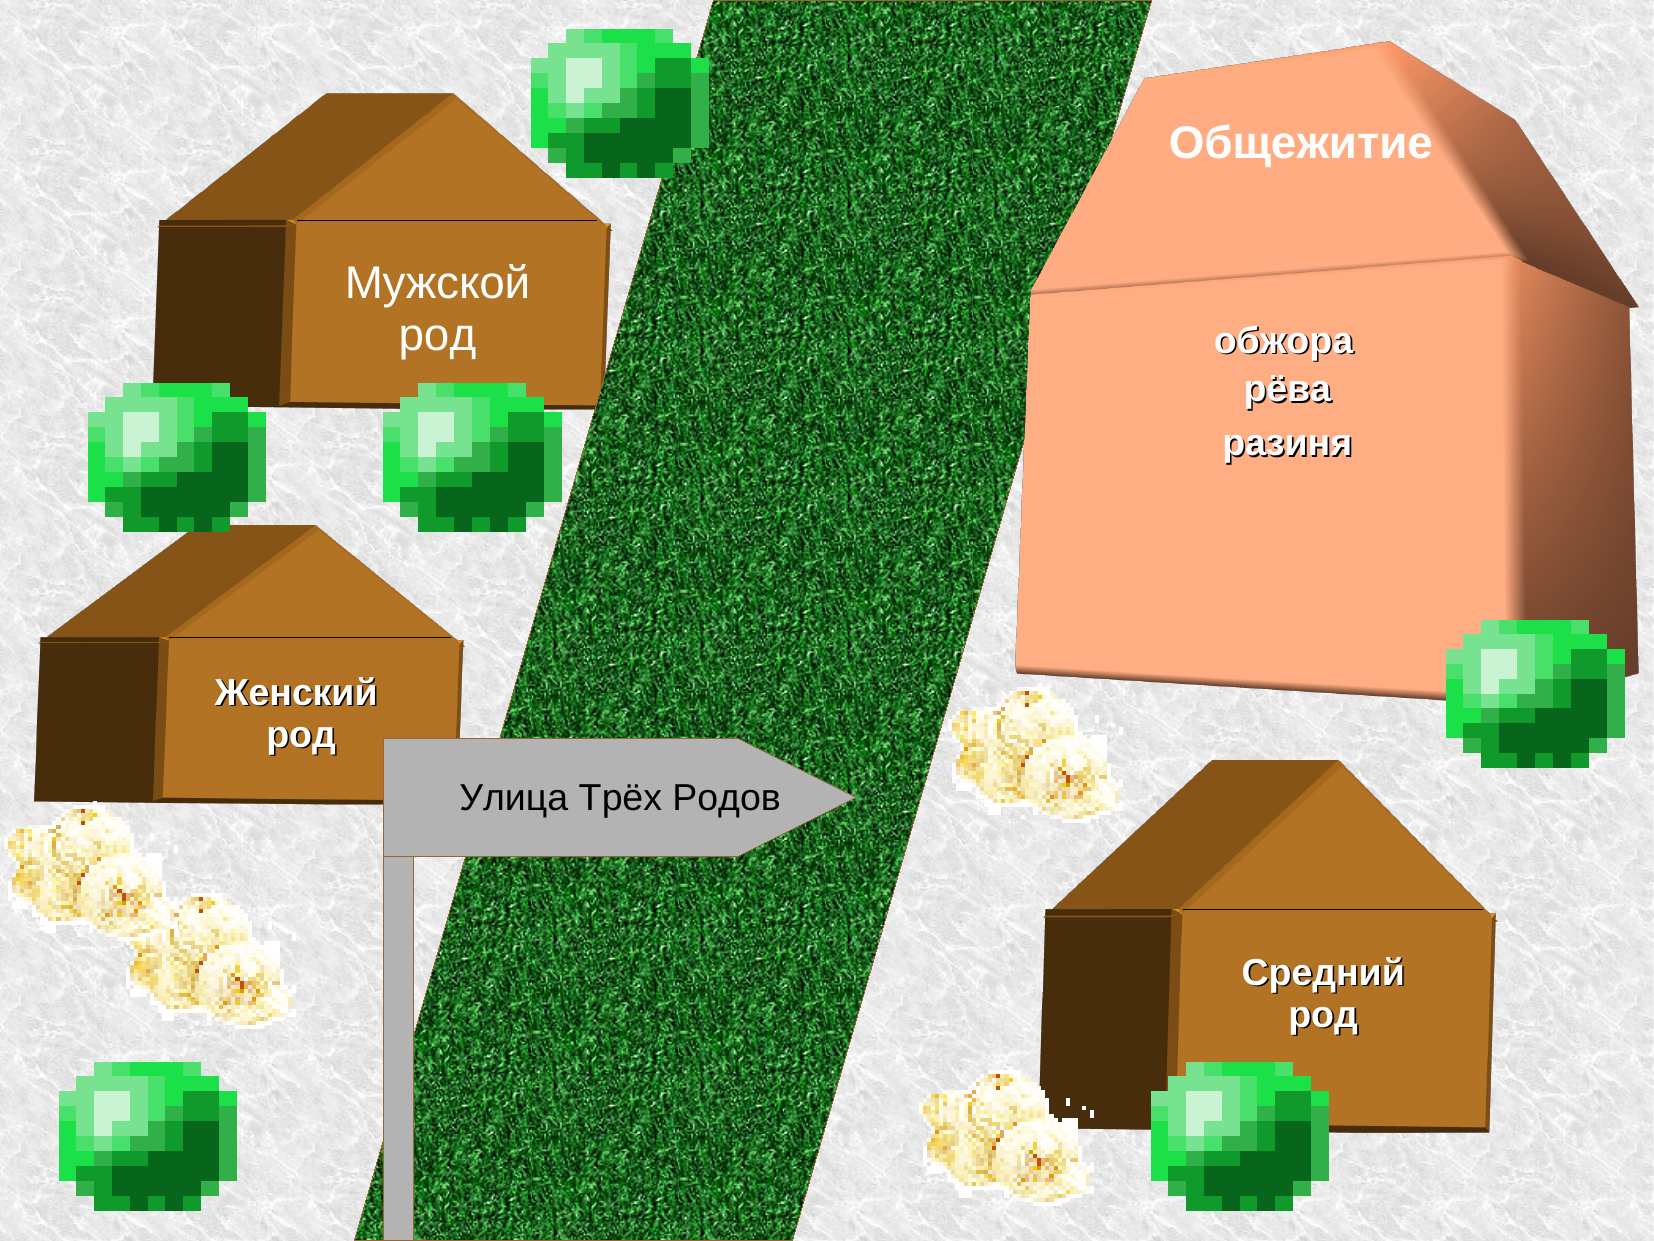

Мужской
род
Общежитие
обжора
рёва
разиня
Женский
род
Средний
род
Улица Трёх Родов